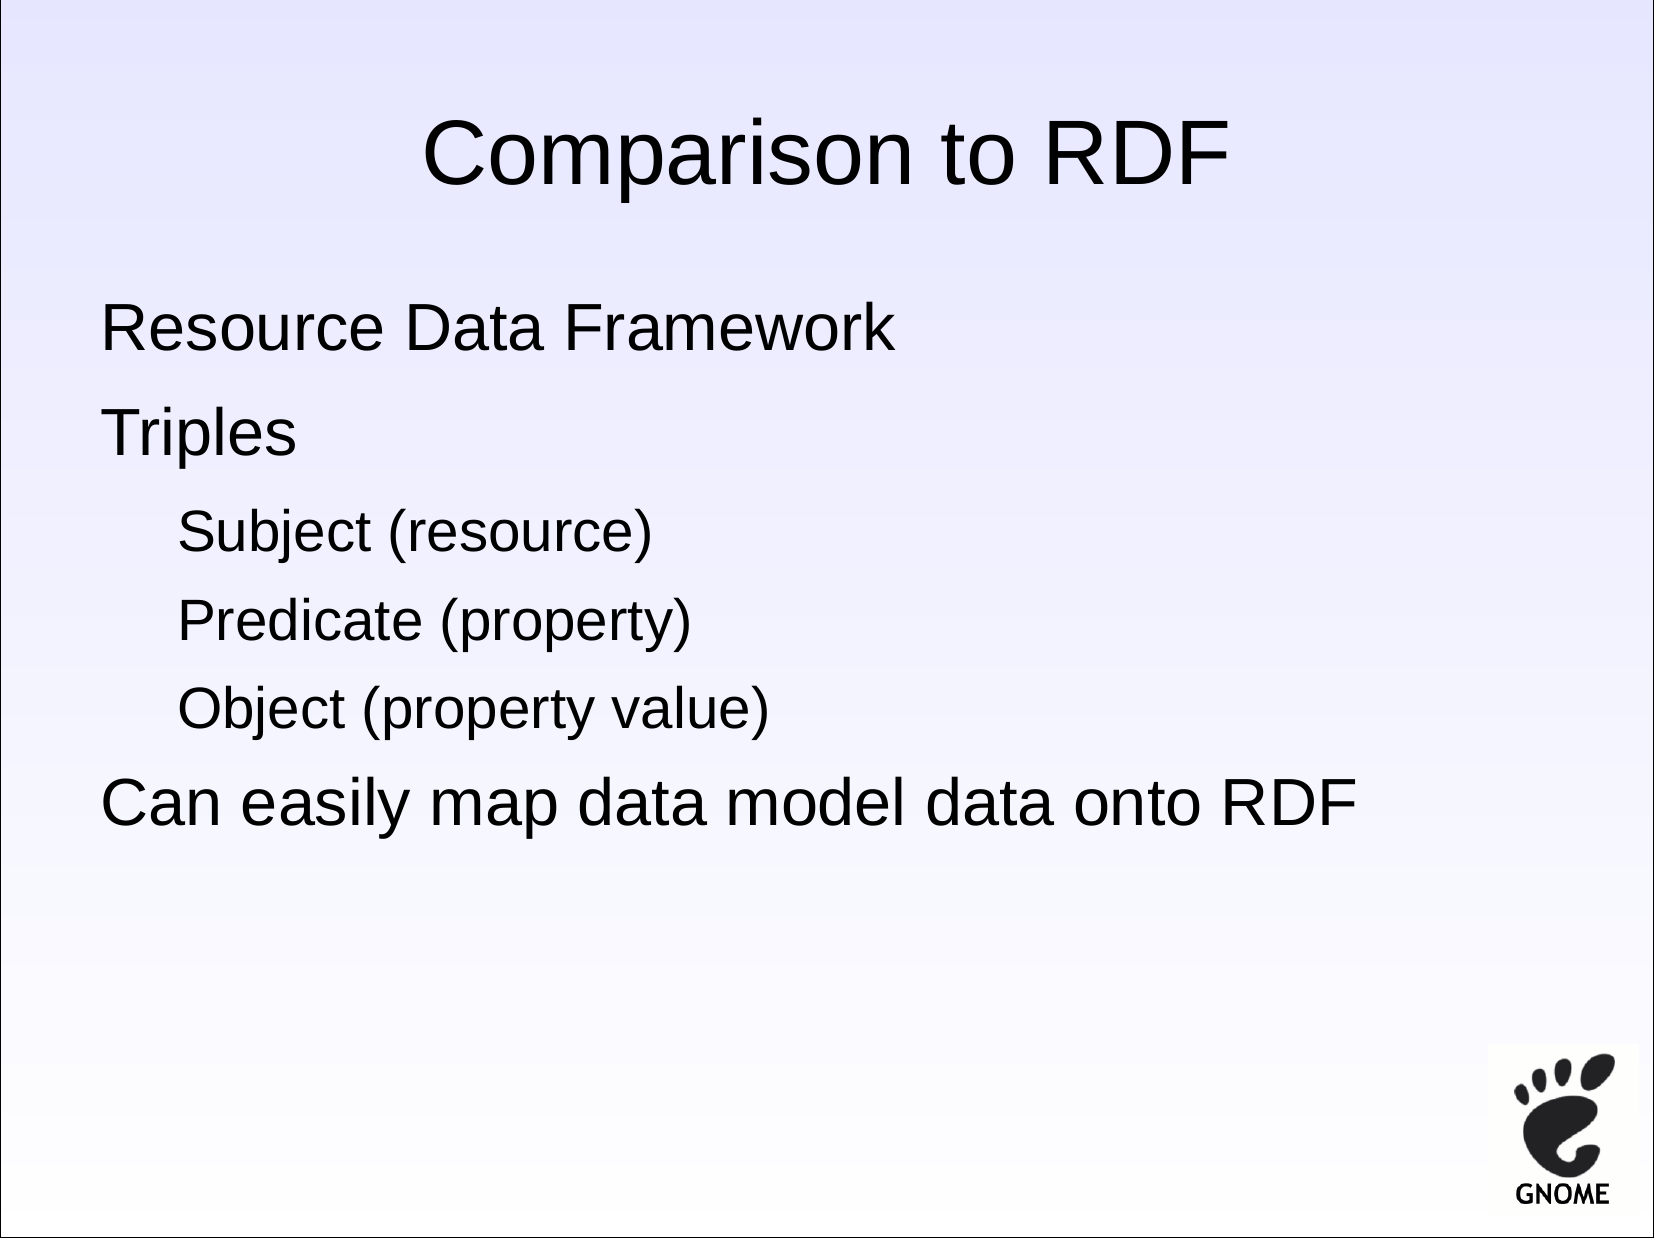

# Comparison to RDF
Resource Data Framework
Triples
Subject (resource)
Predicate (property)
Object (property value)
Can easily map data model data onto RDF